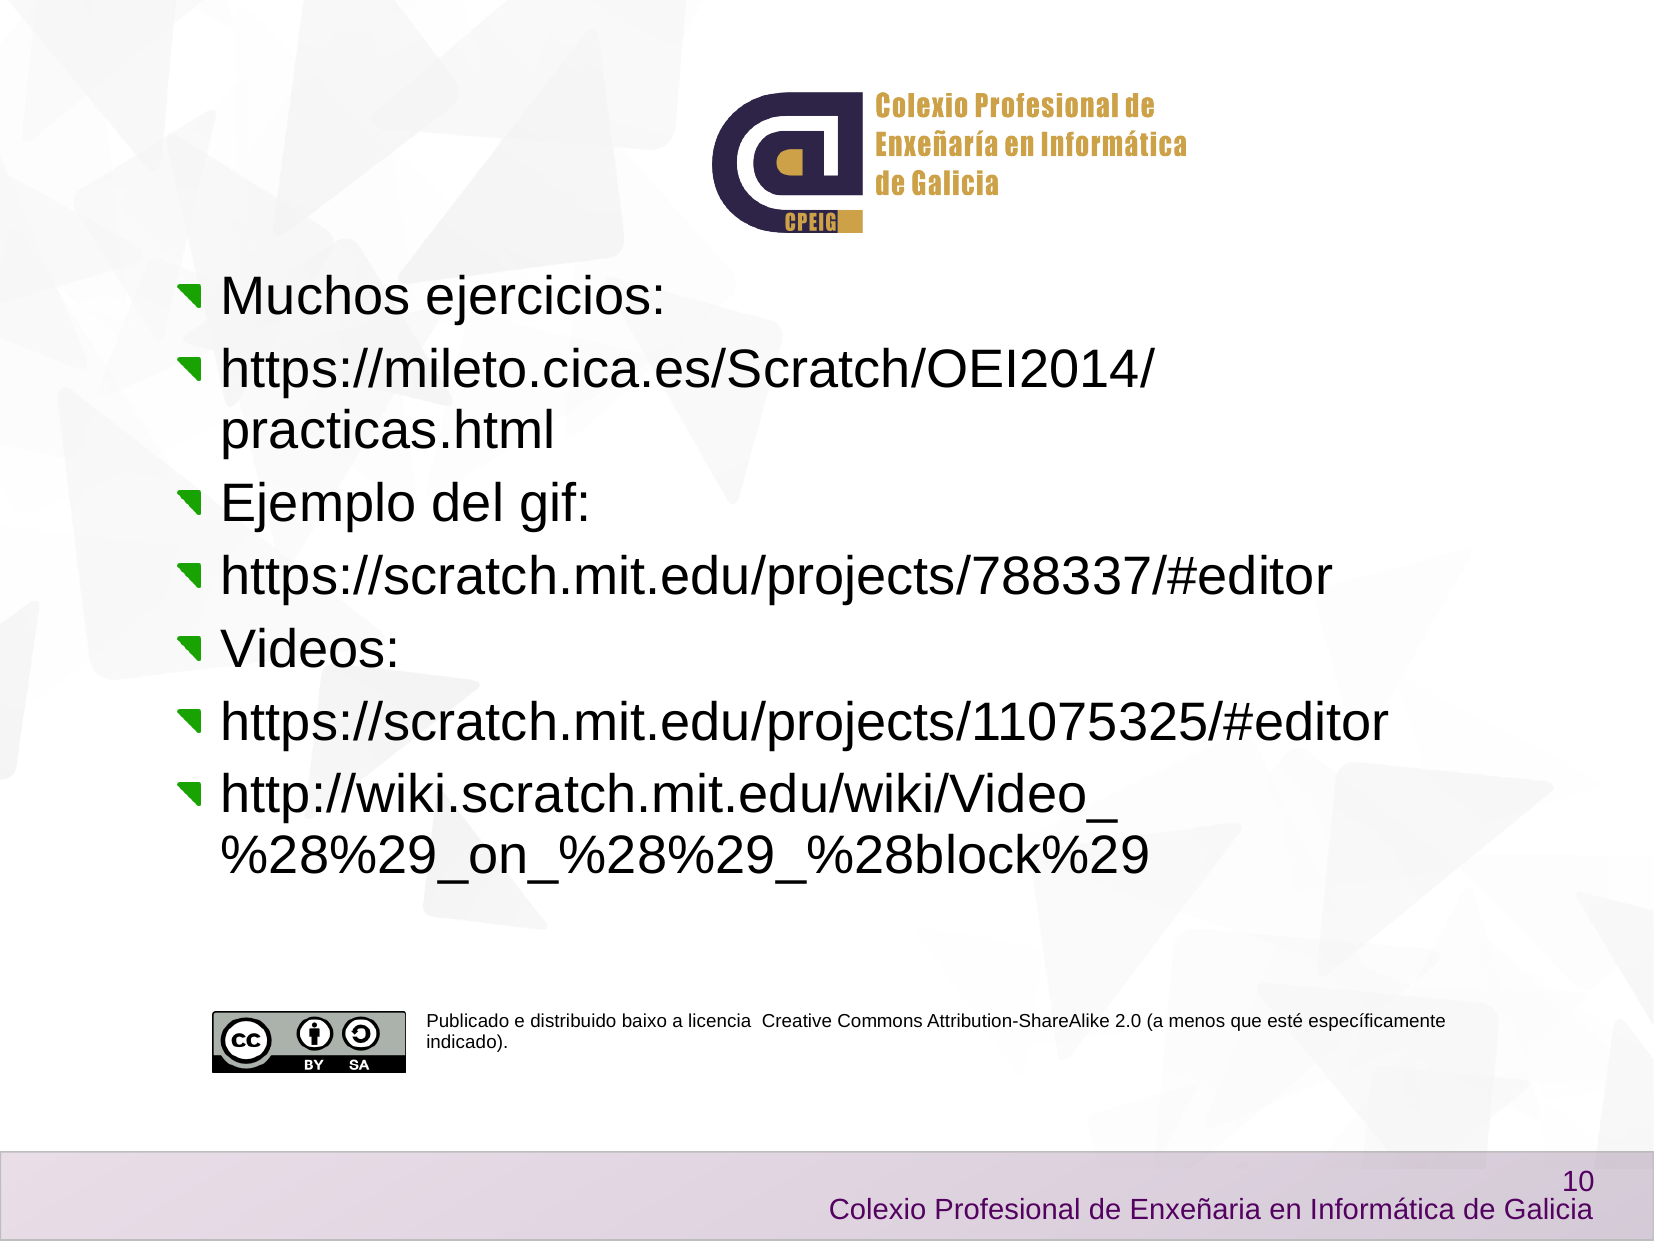

# Muchos ejercicios:
https://mileto.cica.es/Scratch/OEI2014/practicas.html
Ejemplo del gif:
https://scratch.mit.edu/projects/788337/#editor
Videos:
https://scratch.mit.edu/projects/11075325/#editor
http://wiki.scratch.mit.edu/wiki/Video_%28%29_on_%28%29_%28block%29
10
Colexio Profesional de Enxeñaria en Informática de Galicia